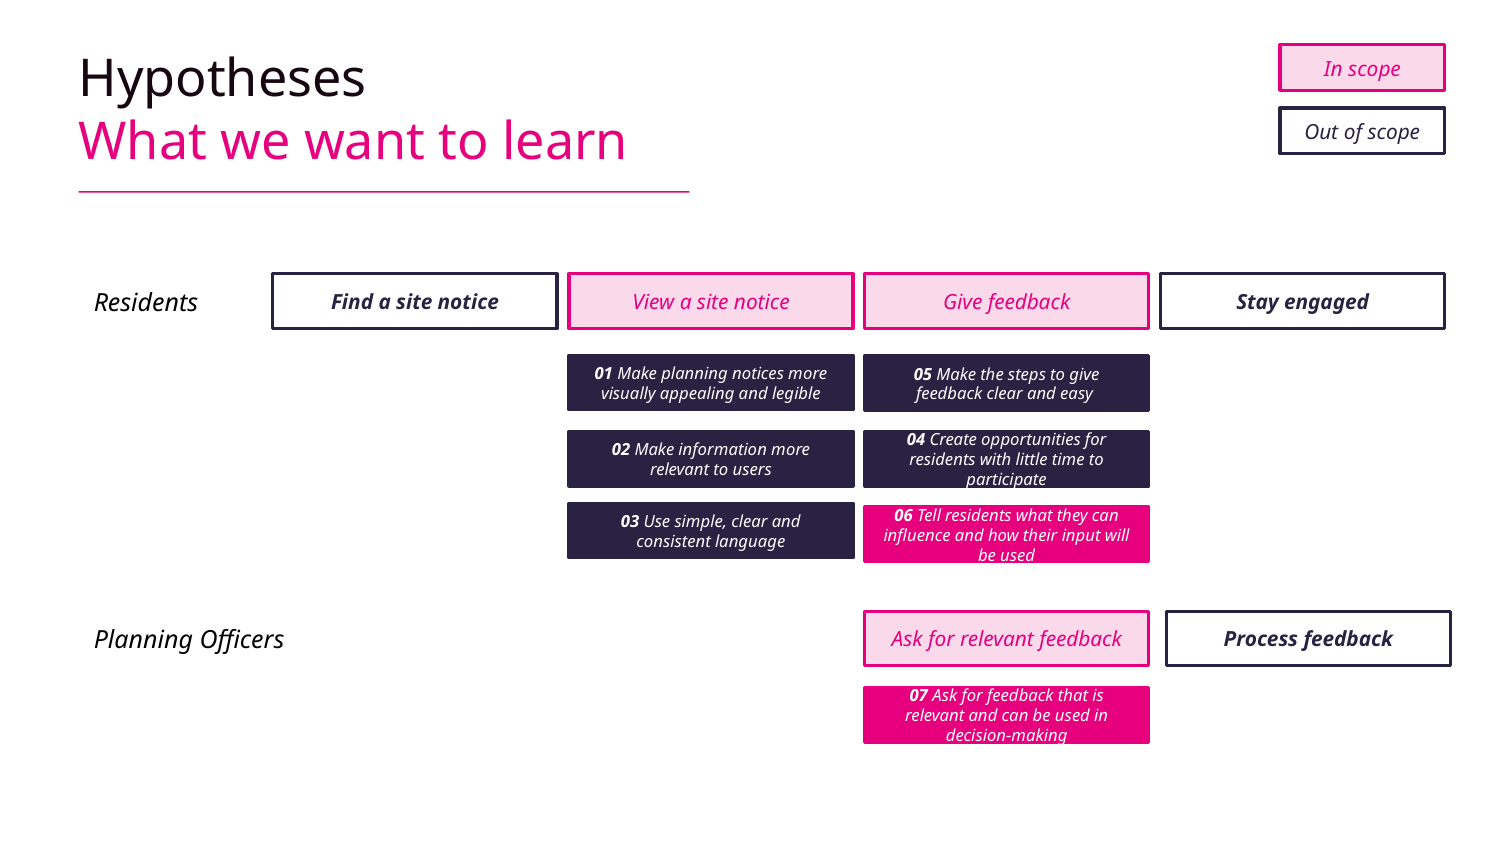

Hypotheses
What we want to learn
In scope
Out of scope
Residents
Find a site notice
View a site notice
Give feedback
Stay engaged
01 Make planning notices more visually appealing and legible
05 Make the steps to give feedback clear and easy
02 Make information more relevant to users
04 Create opportunities for residents with little time to participate
03 Use simple, clear and consistent language
06 Tell residents what they can influence and how their input will be used
Planning Officers
Ask for relevant feedback
Process feedback
07 Ask for feedback that is relevant and can be used in decision-making